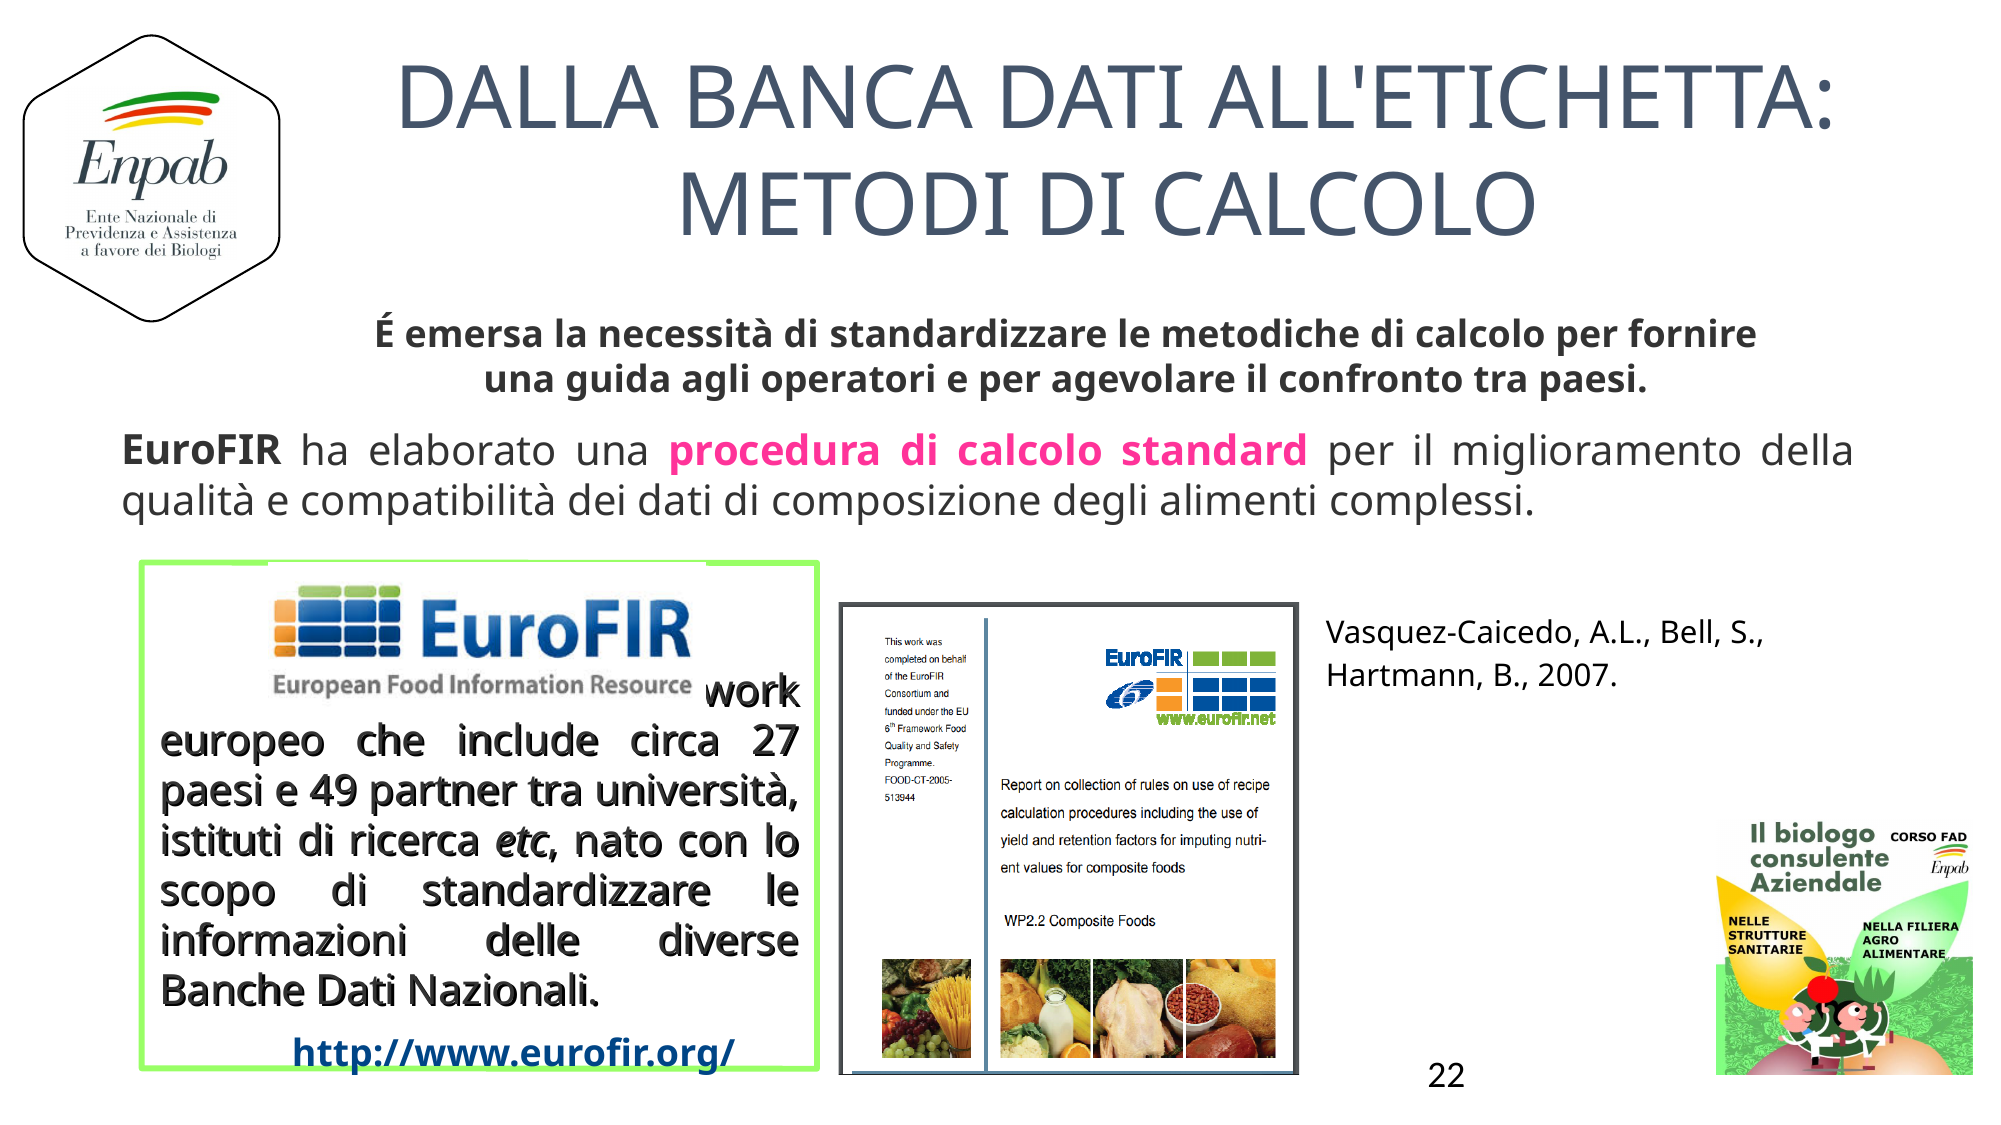

DALLA BANCA DATI ALL'ETICHETTA: METODI DI CALCOLO
É emersa la necessità di standardizzare le metodiche di calcolo per fornire una guida agli operatori e per agevolare il confronto tra paesi.
EuroFIR ha elaborato una procedura di calcolo standard per il miglioramento della qualità e compatibilità dei dati di composizione degli alimenti complessi.
http://www.eurofir.org/
 Un network europeo che include circa 27 paesi e 49 partner tra università, istituti di ricerca etc, nato con lo scopo di standardizzare le informazioni delle diverse Banche Dati Nazionali.
Vasquez-Caicedo, A.L., Bell, S., Hartmann, B., 2007.
22